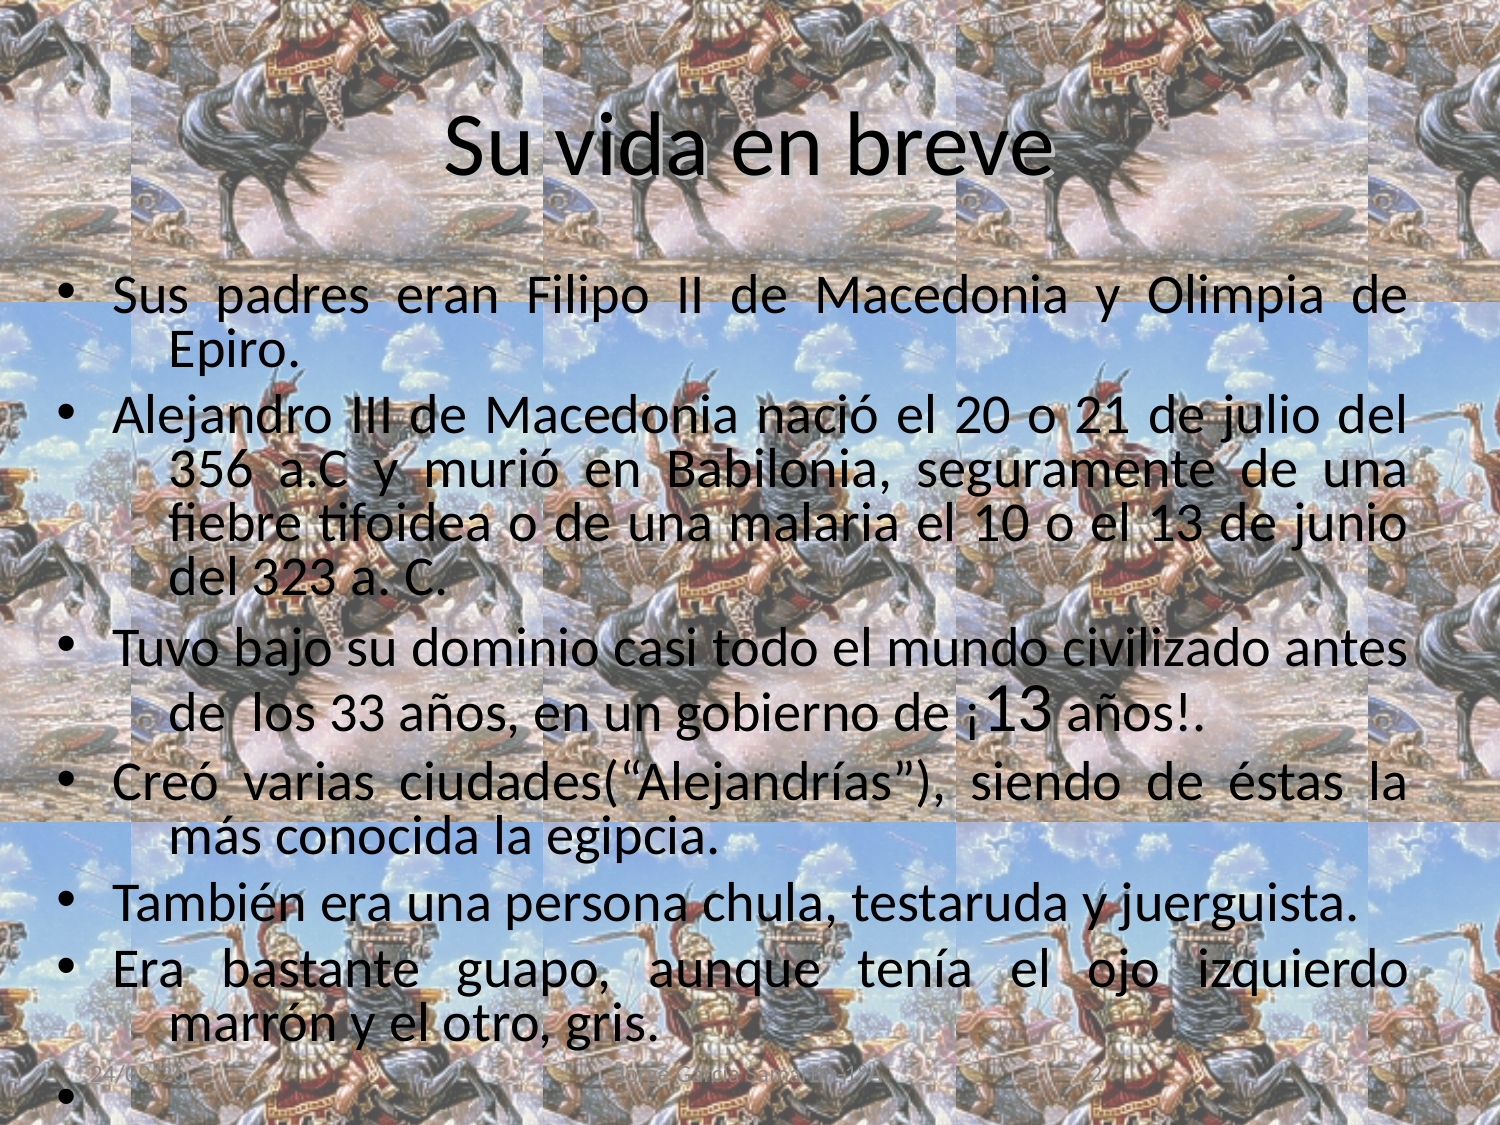

# Su vida en breve
Sus padres eran Filipo II de Macedonia y Olimpia de Epiro.
Alejandro III de Macedonia nació el 20 o 21 de julio del 356 a.C y murió en Babilonia, seguramente de una fiebre tifoidea o de una malaria el 10 o el 13 de junio del 323 a. C.
Tuvo bajo su dominio casi todo el mundo civilizado antes de los 33 años, en un gobierno de ¡13 años!.
Creó varias ciudades(“Alejandrías”), siendo de éstas la más conocida la egipcia.
También era una persona chula, testaruda y juerguista.
Era bastante guapo, aunque tenía el ojo izquierdo marrón y el otro, gris.
Jorge García Samartín-1ºA
2